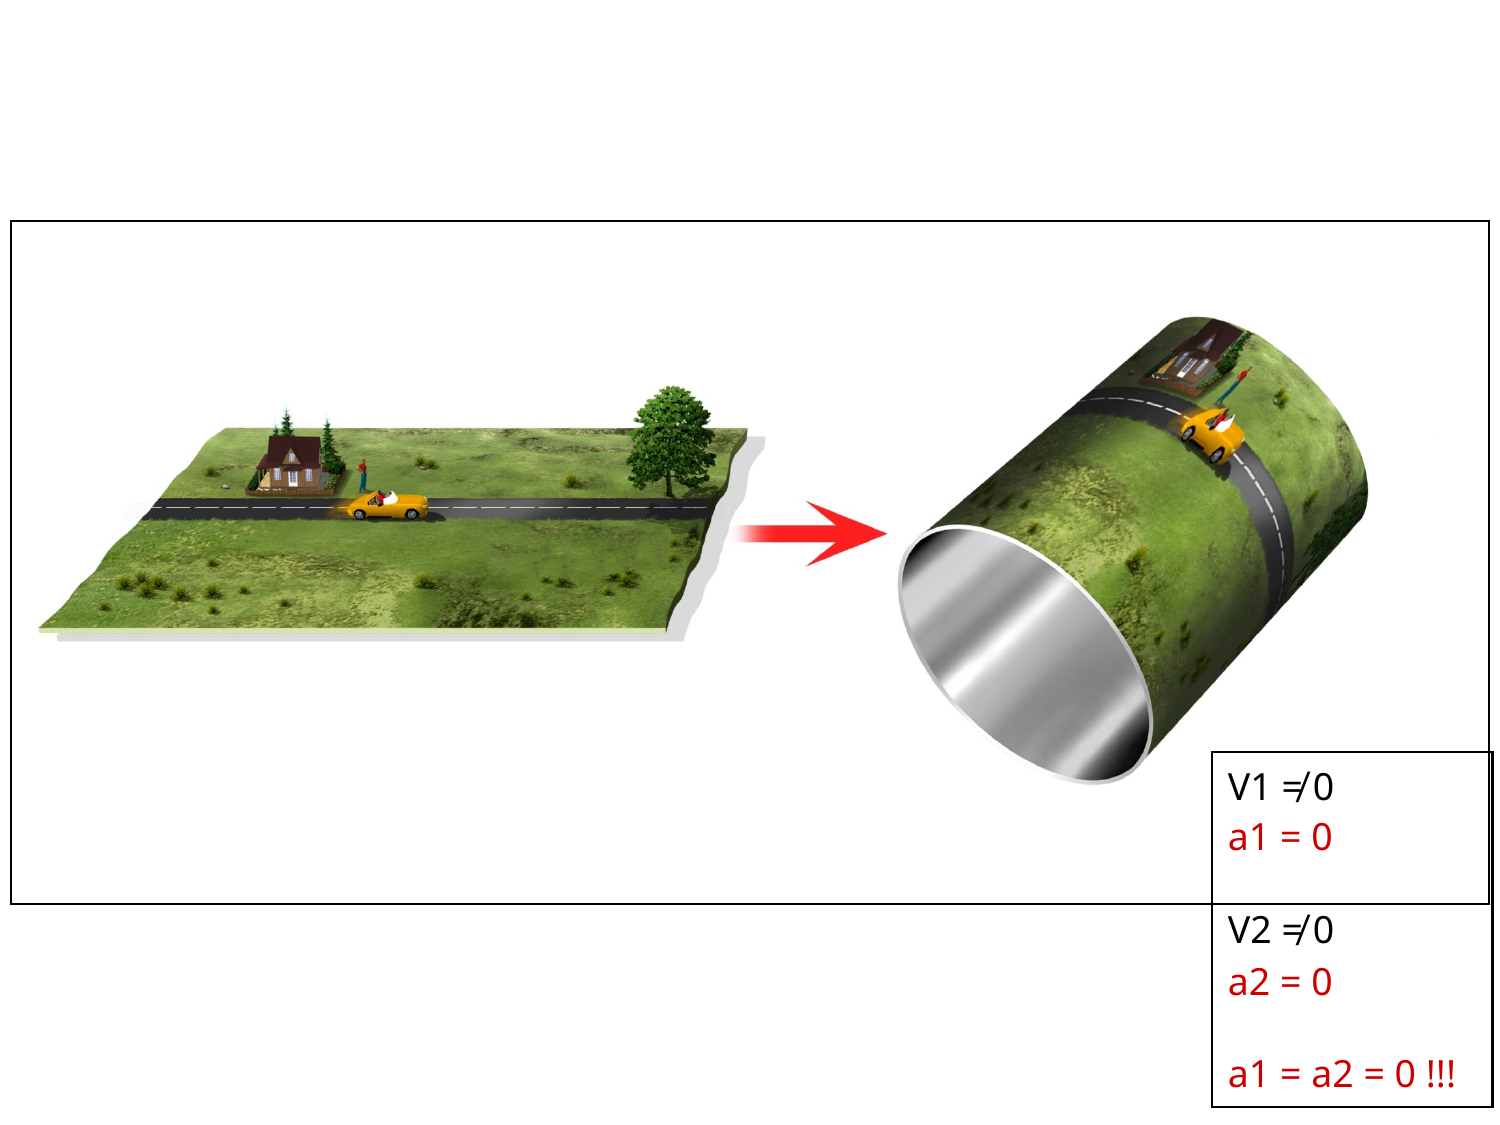

V1 ≠ 0
a1 = 0
V2 ≠ 0
a2 = 0
a1 = a2 = 0 !!!